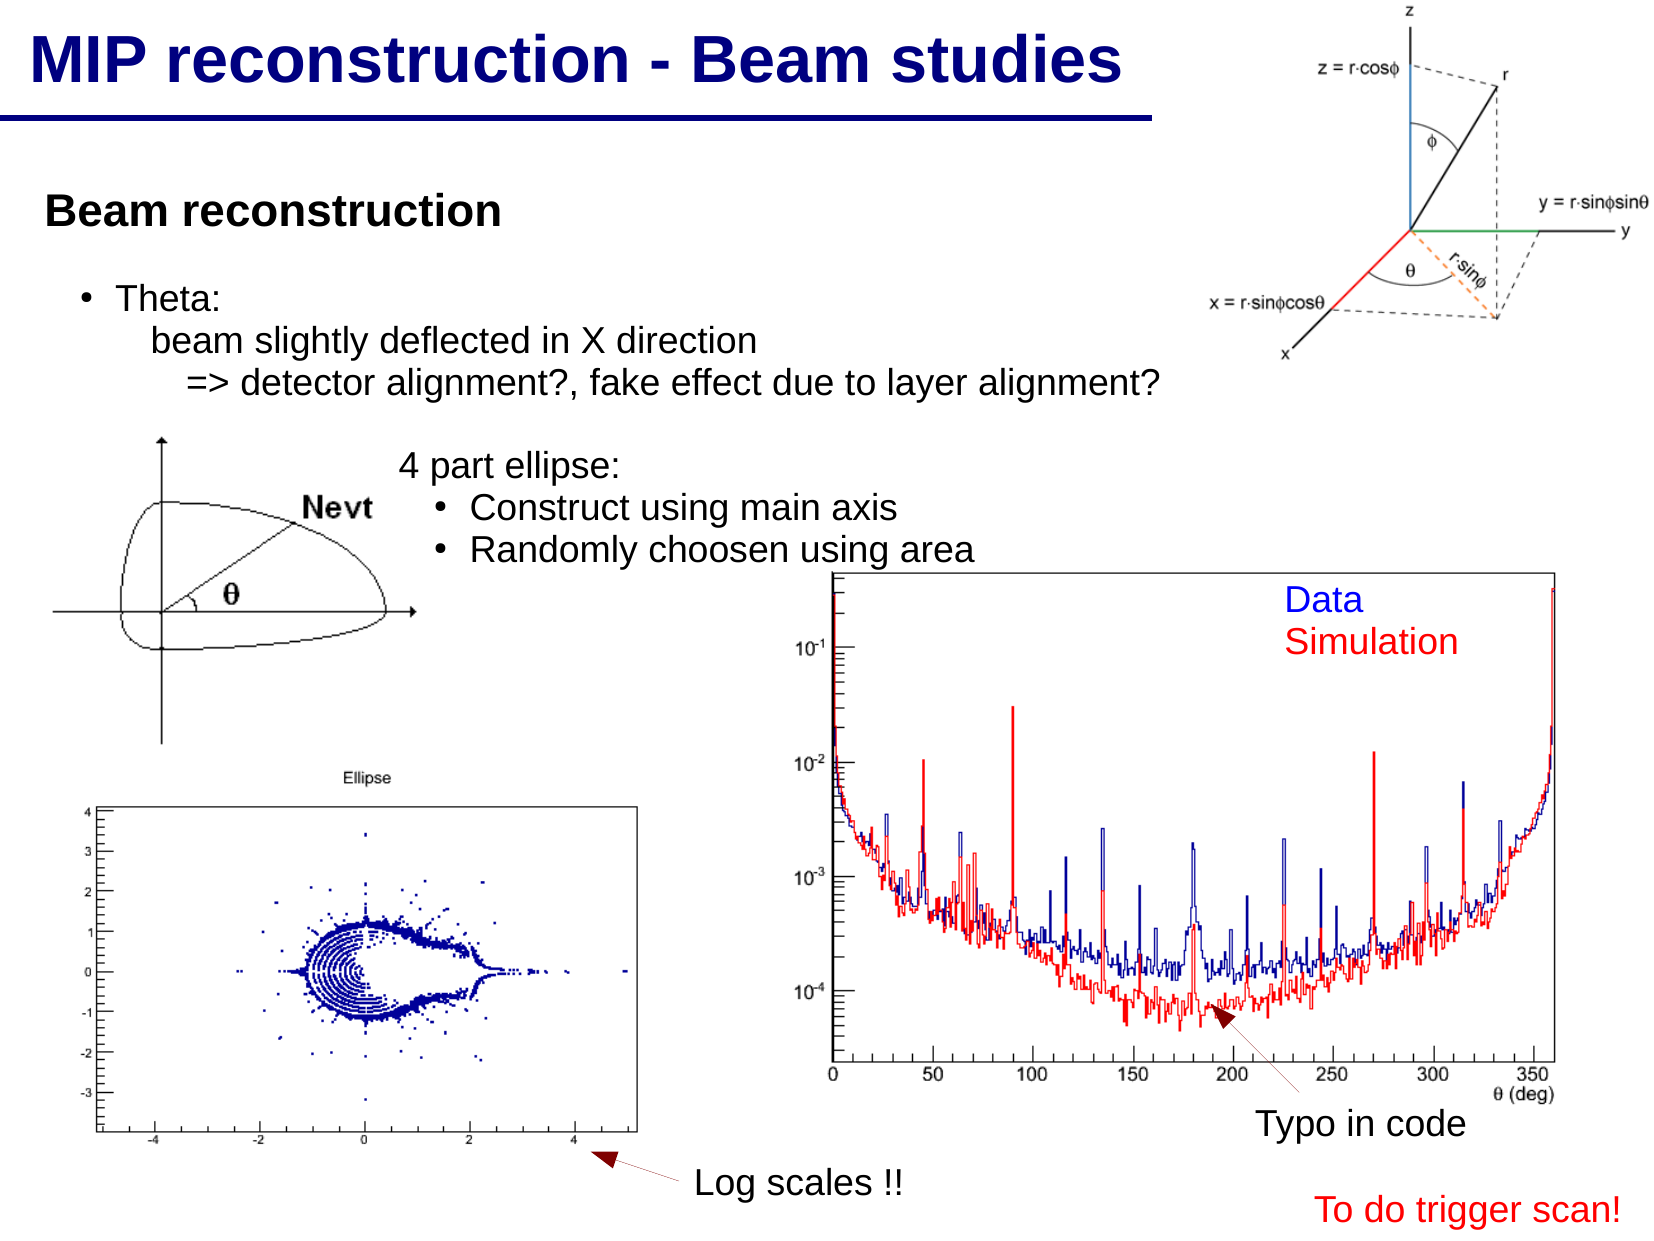

# MIP reconstruction - Beam studies
Beam reconstruction
Theta:
beam slightly deflected in X direction
=> detector alignment?, fake effect due to layer alignment?
4 part ellipse:
Construct using main axis
Randomly choosen using area
Data
Simulation
Typo in code
Log scales !!
To do trigger scan!